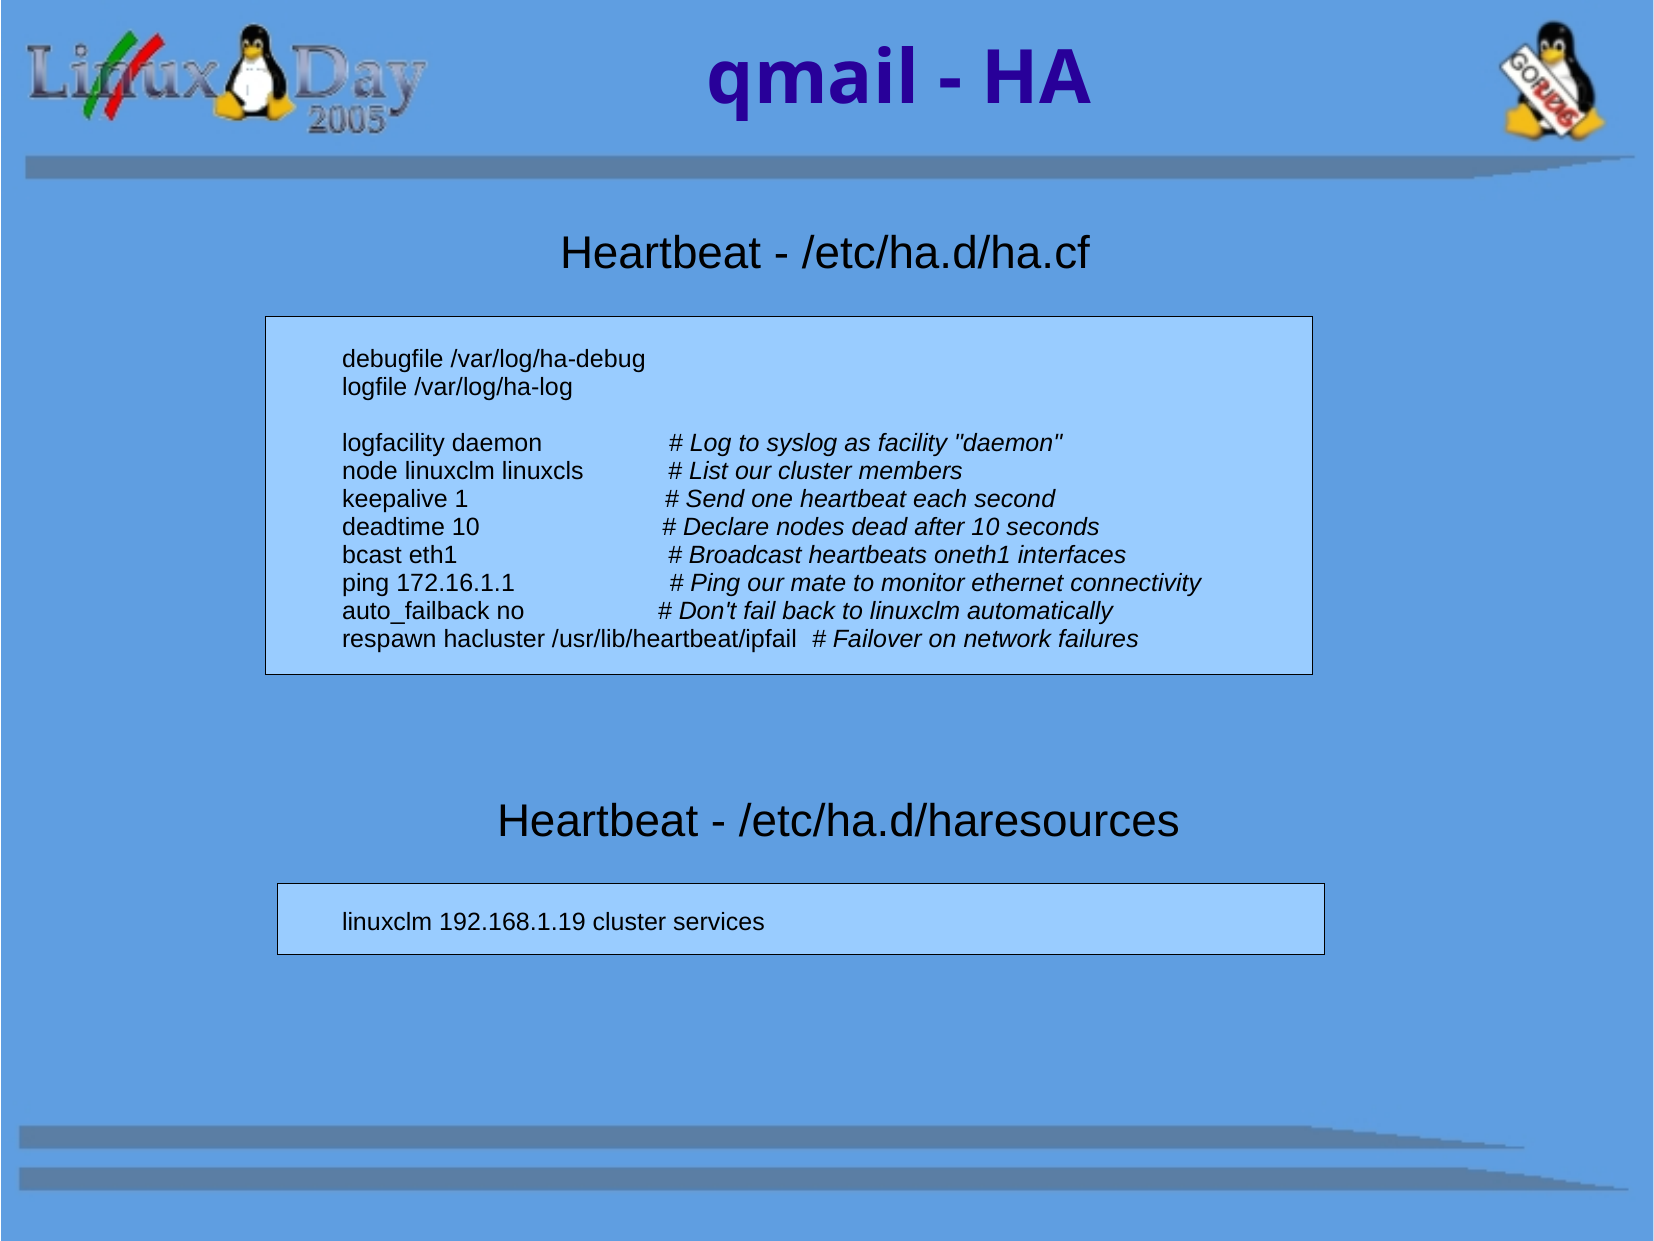

qmail - HA
Heartbeat - /etc/ha.d/ha.cf
debugfile /var/log/ha-debug
logfile /var/log/ha-log
logfacility daemon # Log to syslog as facility "daemon"
node linuxclm linuxcls # List our cluster members
keepalive 1 # Send one heartbeat each second
deadtime 10 # Declare nodes dead after 10 seconds
bcast eth1 # Broadcast heartbeats oneth1 interfaces
ping 172.16.1.1 # Ping our mate to monitor ethernet connectivity
auto_failback no # Don't fail back to linuxclm automatically
respawn hacluster /usr/lib/heartbeat/ipfail # Failover on network failures
Heartbeat - /etc/ha.d/haresources
linuxclm 192.168.1.19 cluster services